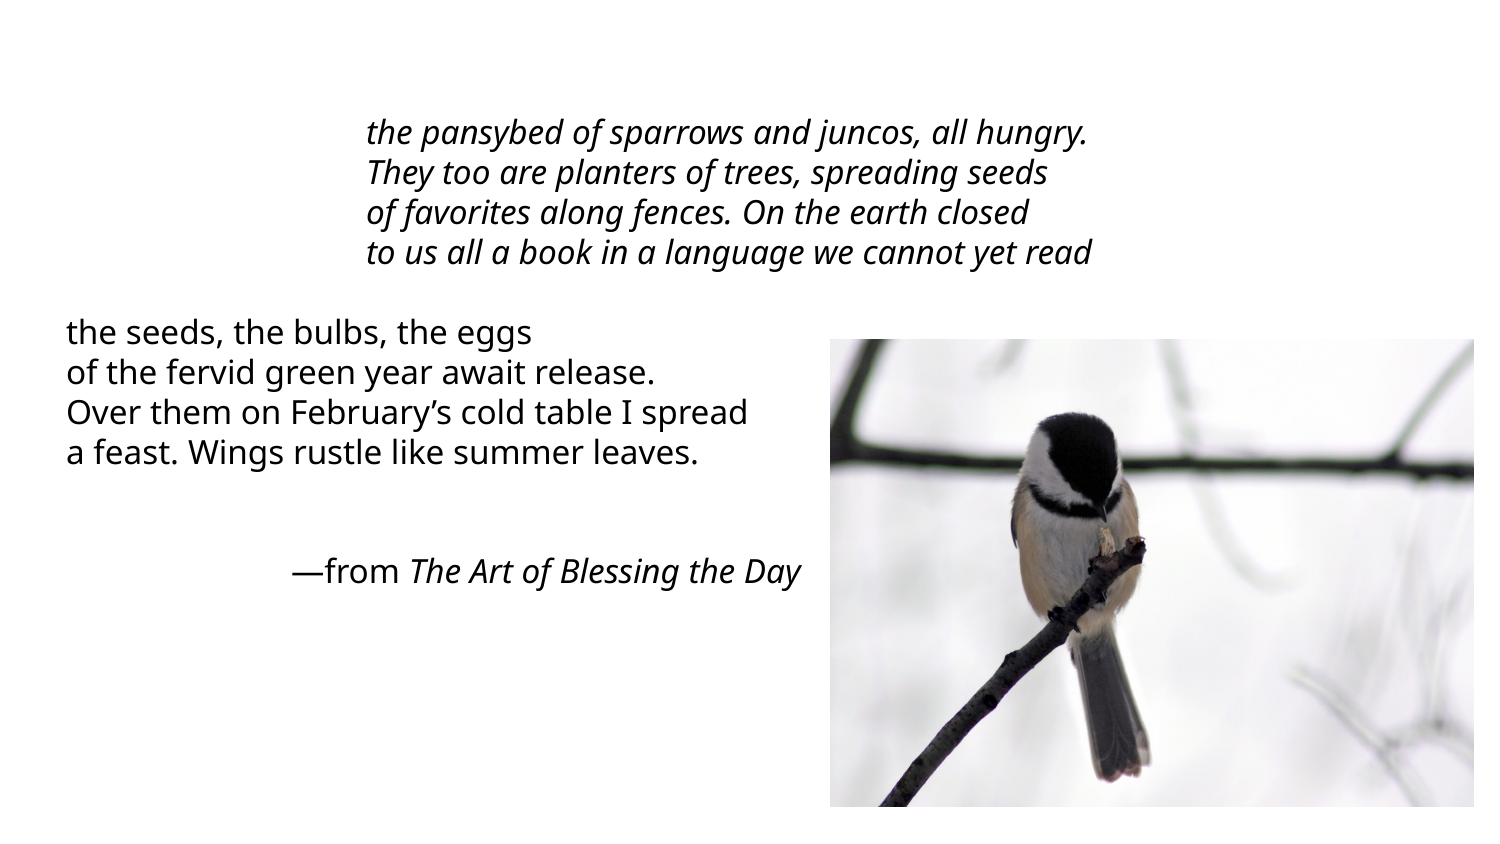

the pansybed of sparrows and juncos, all hungry.
They too are planters of trees, spreading seeds
of favorites along fences. On the earth closed
to us all a book in a language we cannot yet read
the seeds, the bulbs, the eggs
of the fervid green year await release.
Over them on February’s cold table I spread
a feast. Wings rustle like summer leaves.
—from The Art of Blessing the Day
#